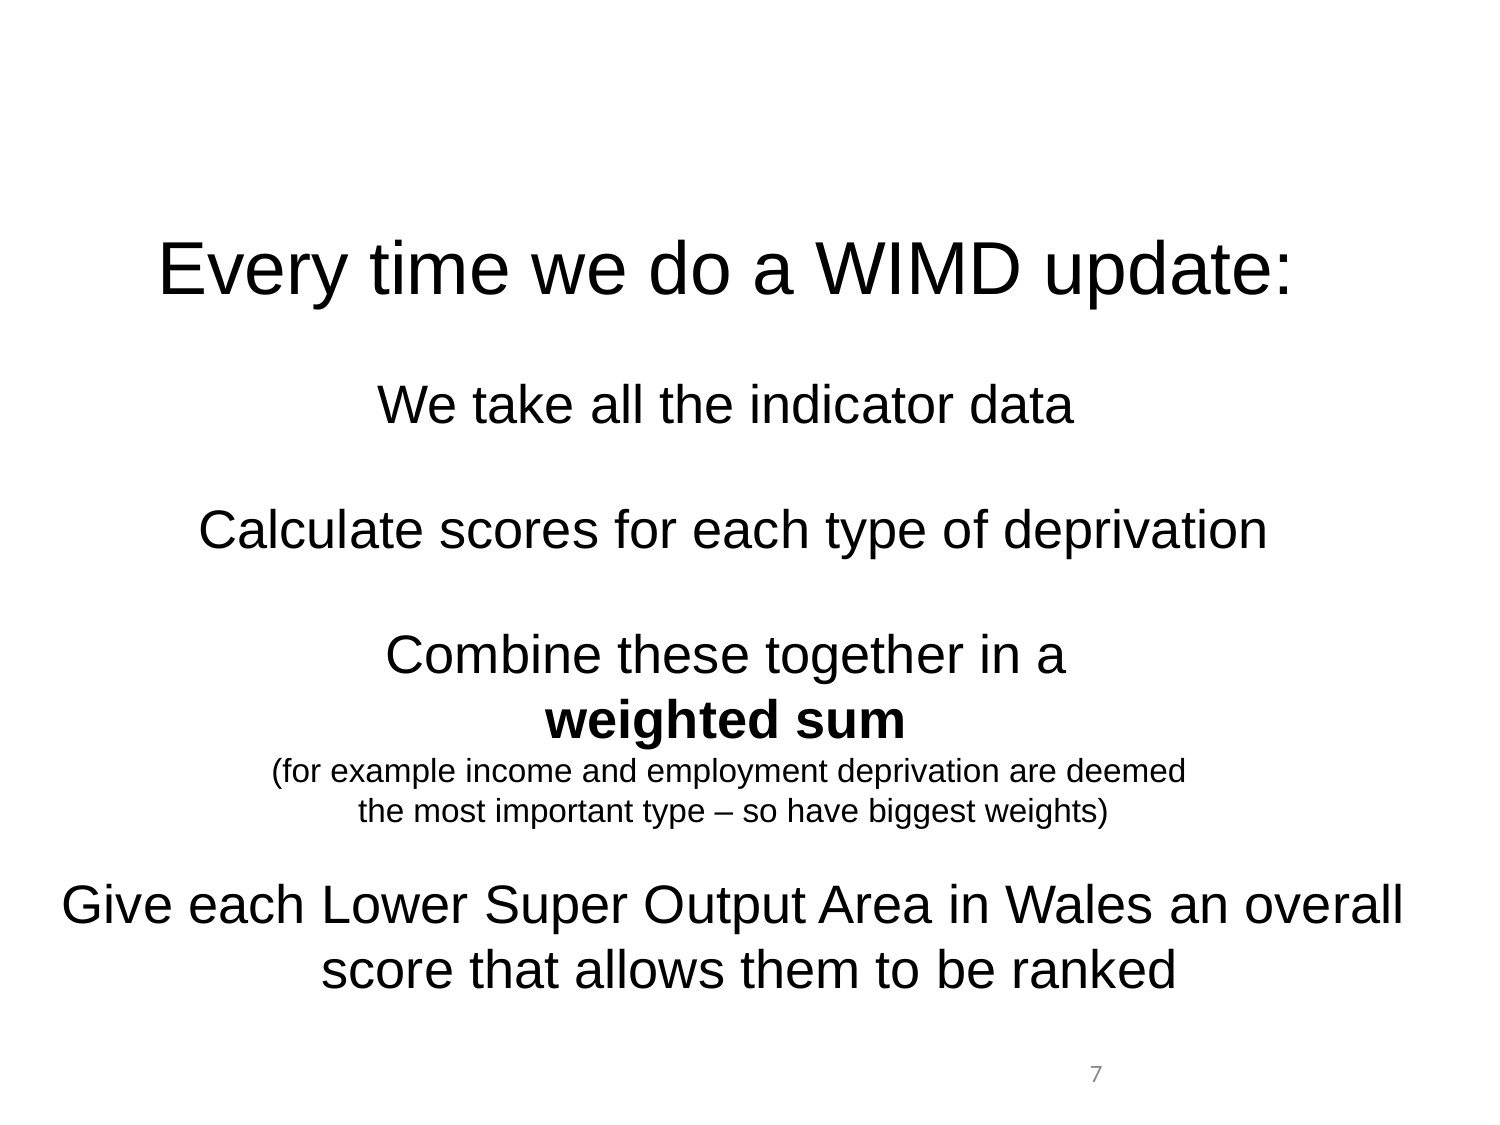

Every time we do a WIMD update:
We take all the indicator data
Calculate scores for each type of deprivation
Combine these together in a
weighted sum
(for example income and employment deprivation are deemed
the most important type – so have biggest weights)
Give each Lower Super Output Area in Wales an overall score that allows them to be ranked
4